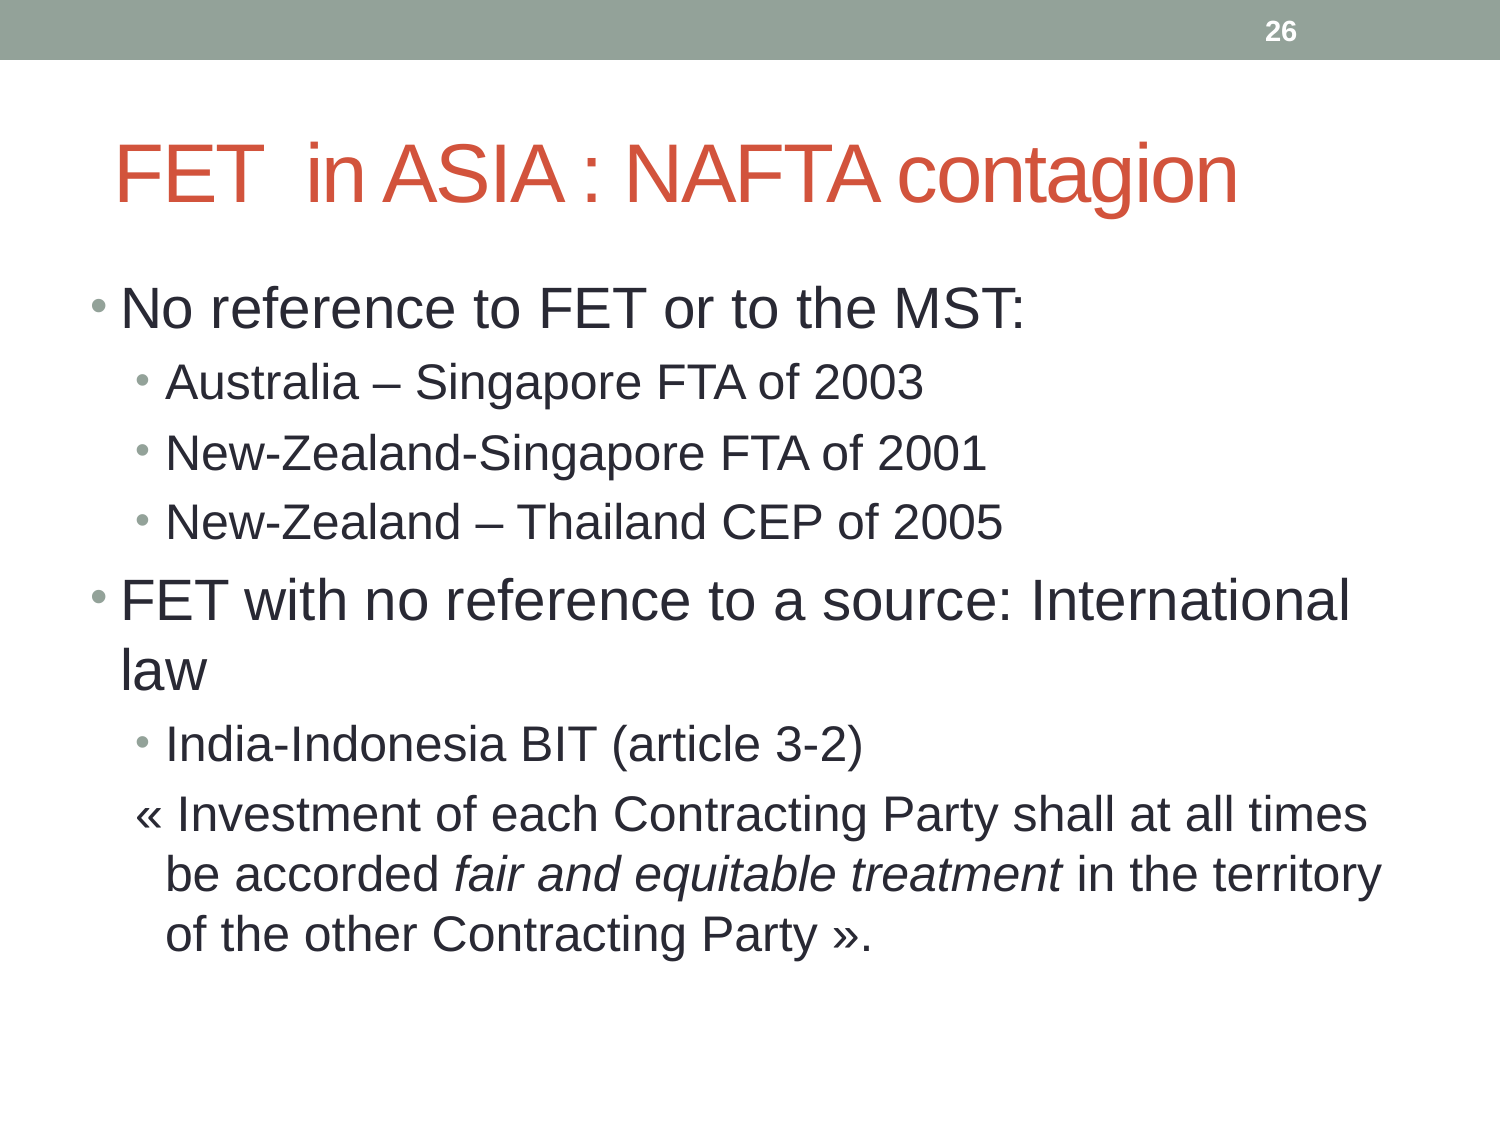

# FET in ASIA : NAFTA contagion
No reference to FET or to the MST:
Australia – Singapore FTA of 2003
New-Zealand-Singapore FTA of 2001
New-Zealand – Thailand CEP of 2005
FET with no reference to a source: International law
India-Indonesia BIT (article 3-2)
« Investment of each Contracting Party shall at all times be accorded fair and equitable treatment in the territory of the other Contracting Party ».